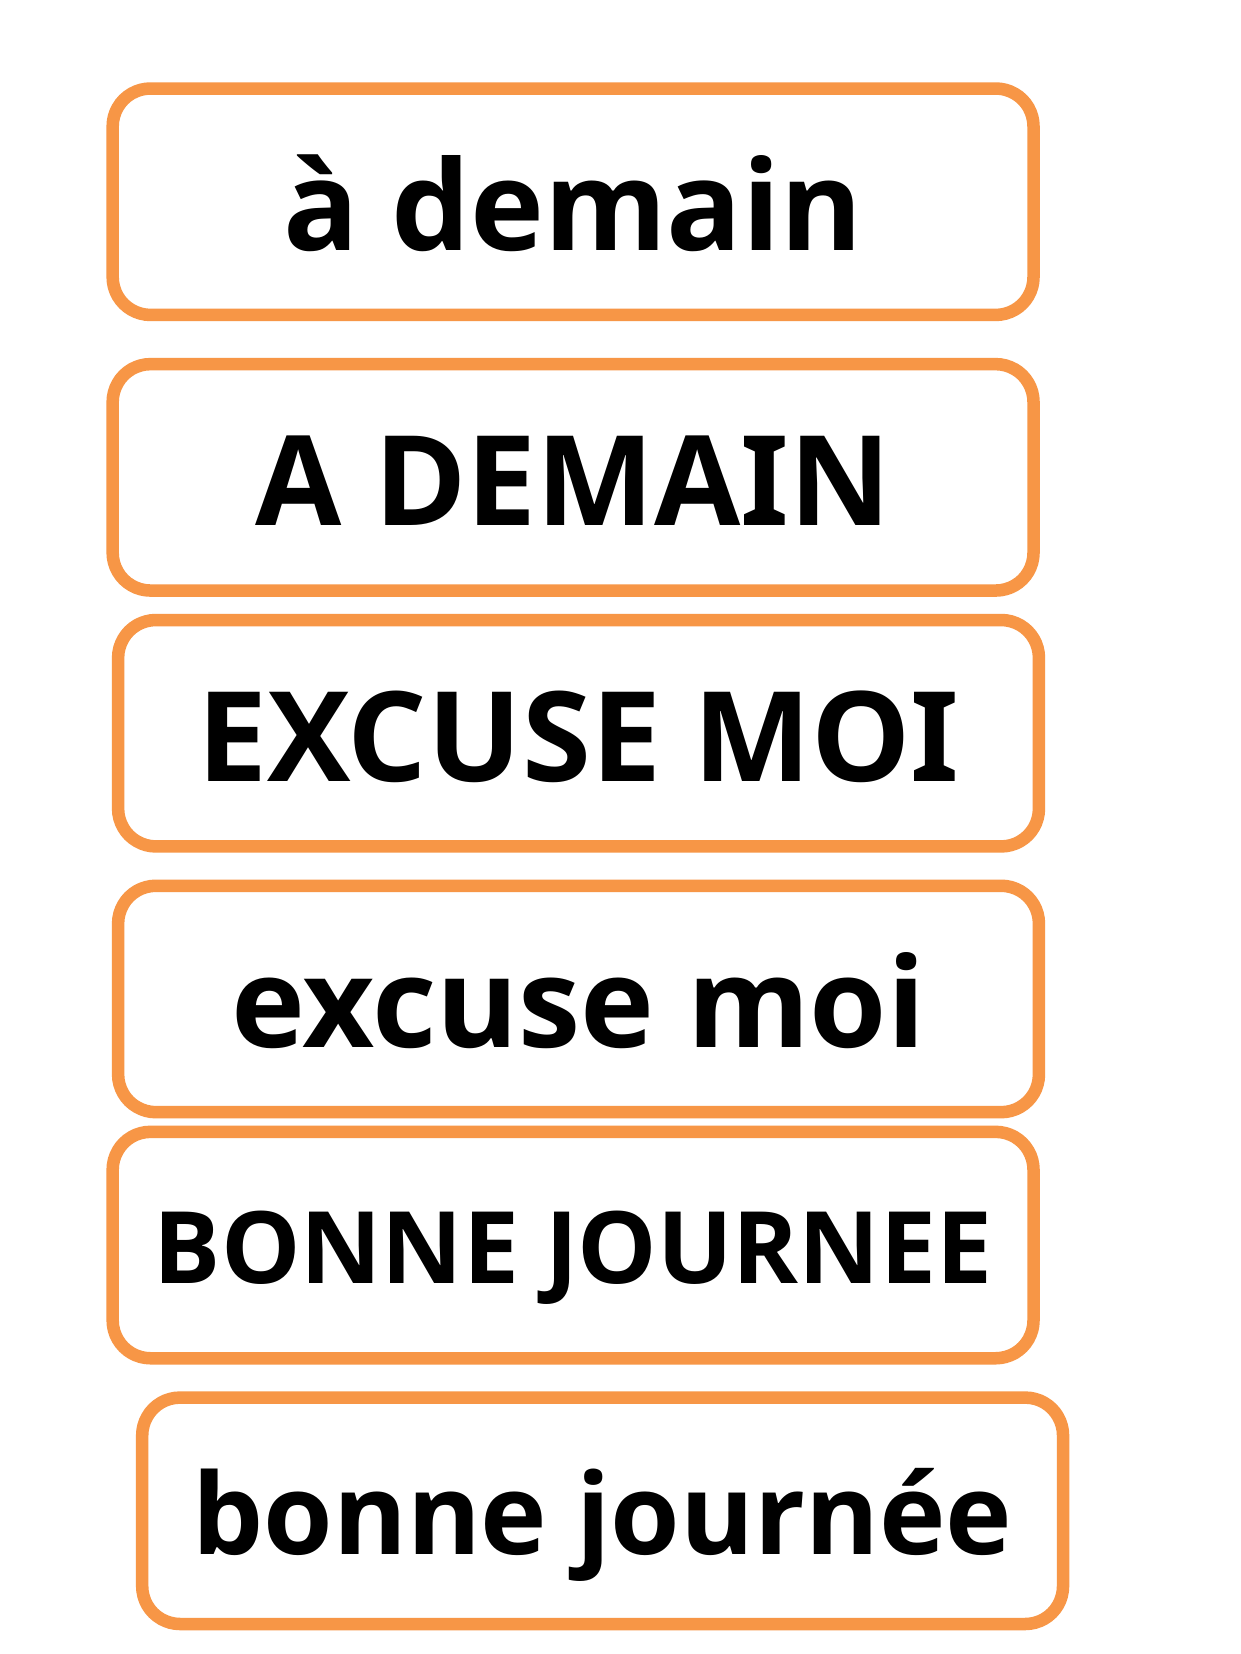

à demain
A DEMAIN
EXCUSE MOI
excuse moi
BONNE JOURNEE
bonne journée